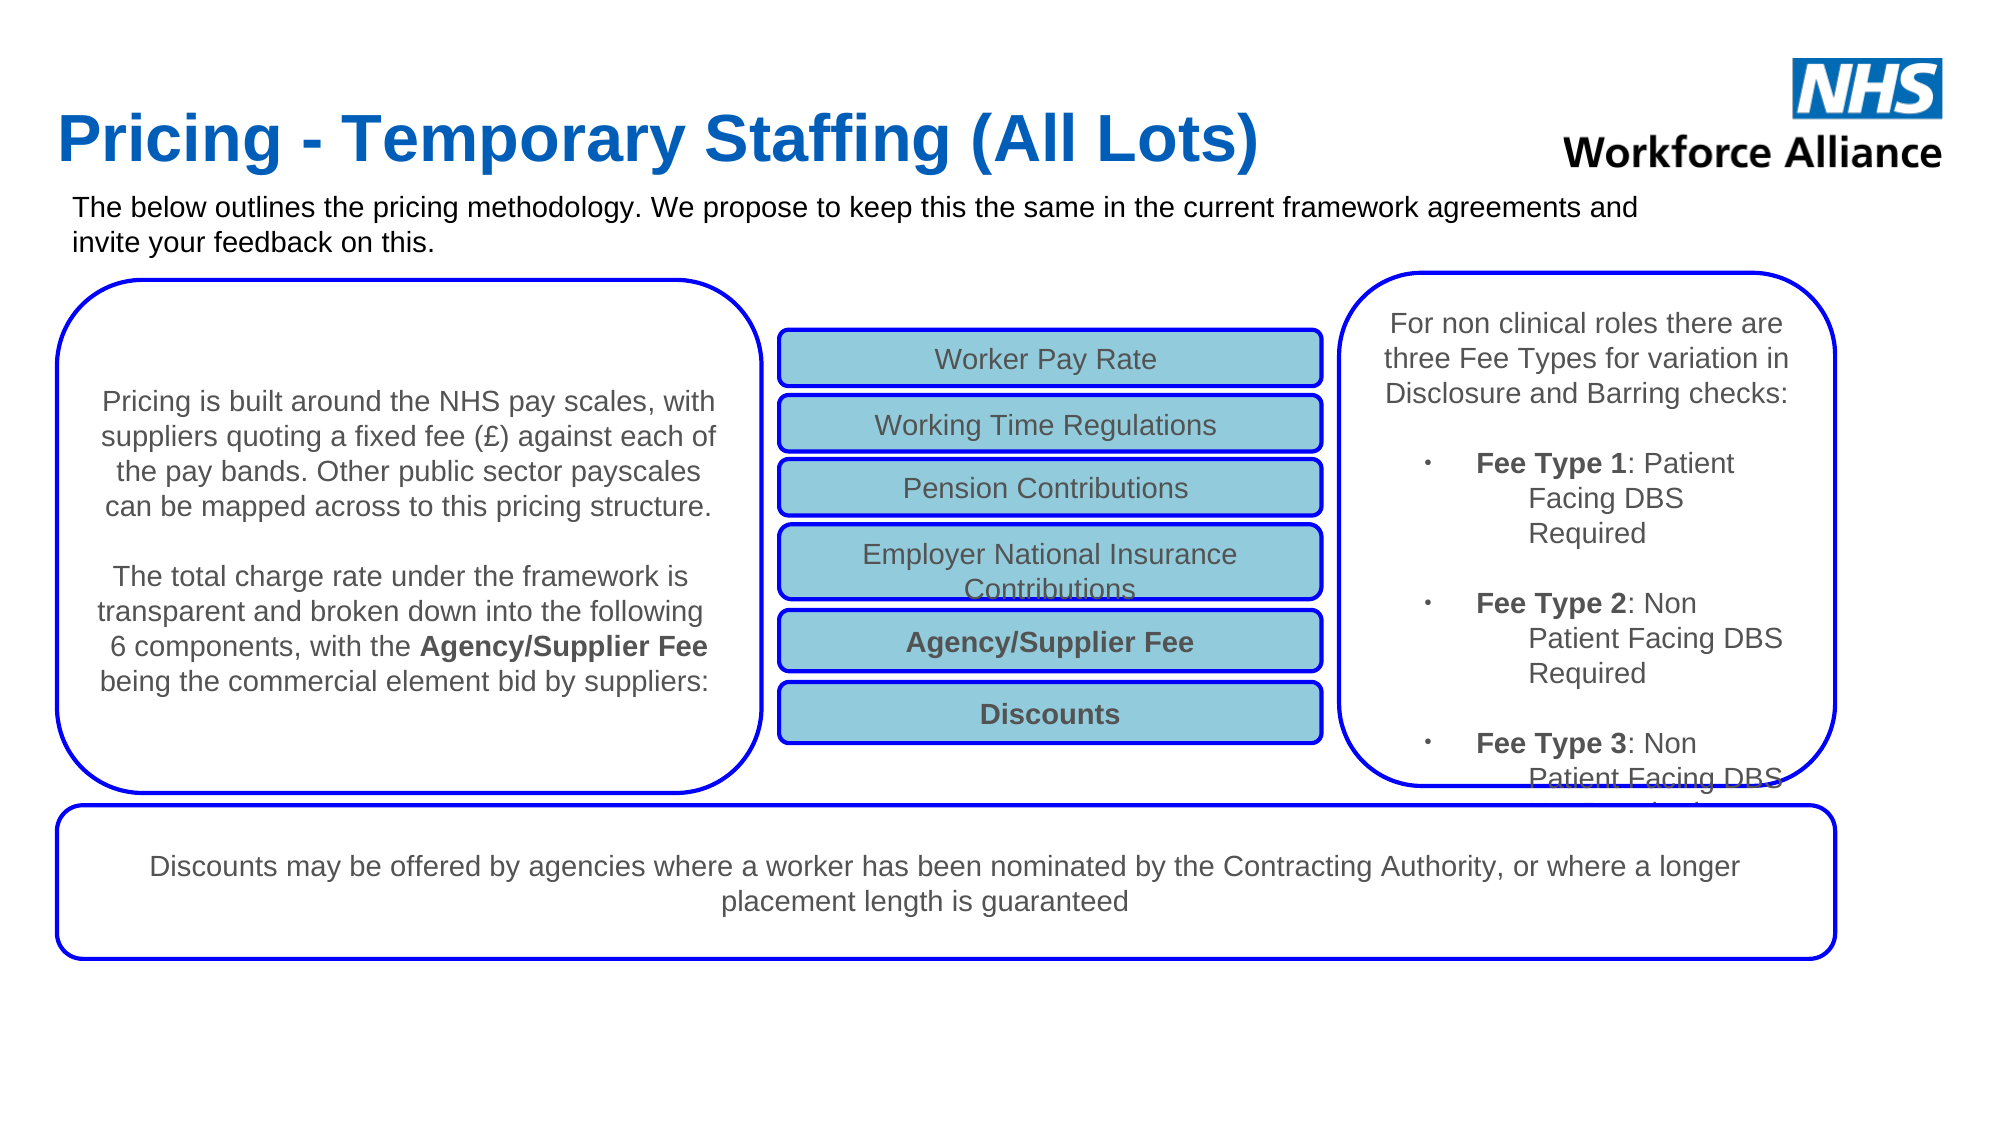

# Pricing - Temporary Staffing (All Lots)
The below outlines the pricing methodology. We propose to keep this the same in the current framework agreements and invite your feedback on this.
For non clinical roles there are three Fee Types for variation in Disclosure and Barring checks:
Fee Type 1: Patient Facing DBS Required
Fee Type 2: Non Patient Facing DBS Required
Fee Type 3: Non Patient Facing DBS Not Required
Pricing is built around the NHS pay scales, with suppliers quoting a fixed fee (£) against each of the pay bands. Other public sector payscales can be mapped across to this pricing structure.
The total charge rate under the framework is
transparent and broken down into the following
6 components, with the Agency/Supplier Fee being the commercial element bid by suppliers:
Worker Pay Rate
Working Time Regulations
Pension Contributions
Employer National Insurance Contributions
Agency/Supplier Fee
Discounts
Discounts may be offered by agencies where a worker has been nominated by the Contracting Authority, or where a longer placement length is guaranteed